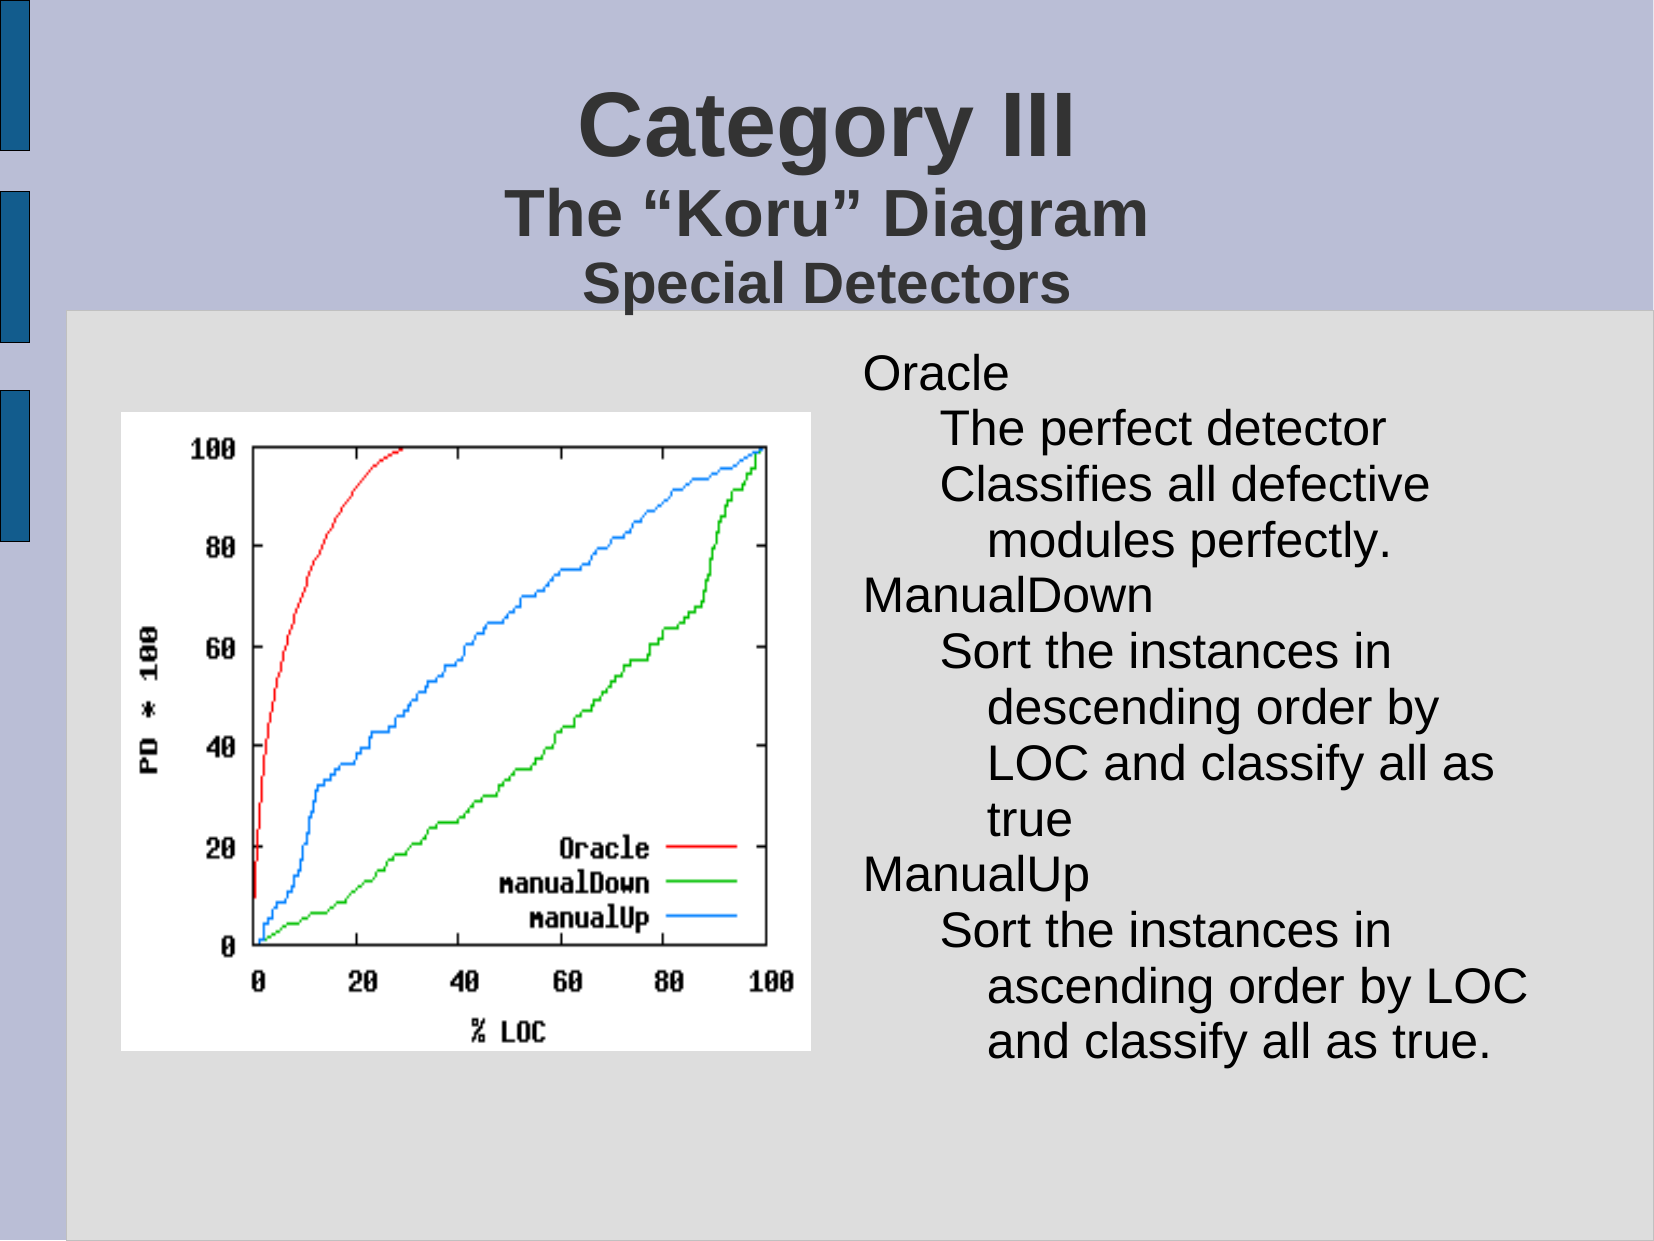

# Category III The “Koru” Diagram Special Detectors
Oracle
The perfect detector
Classifies all defective modules perfectly.
ManualDown
Sort the instances in descending order by LOC and classify all as true
ManualUp
Sort the instances in ascending order by LOC and classify all as true.